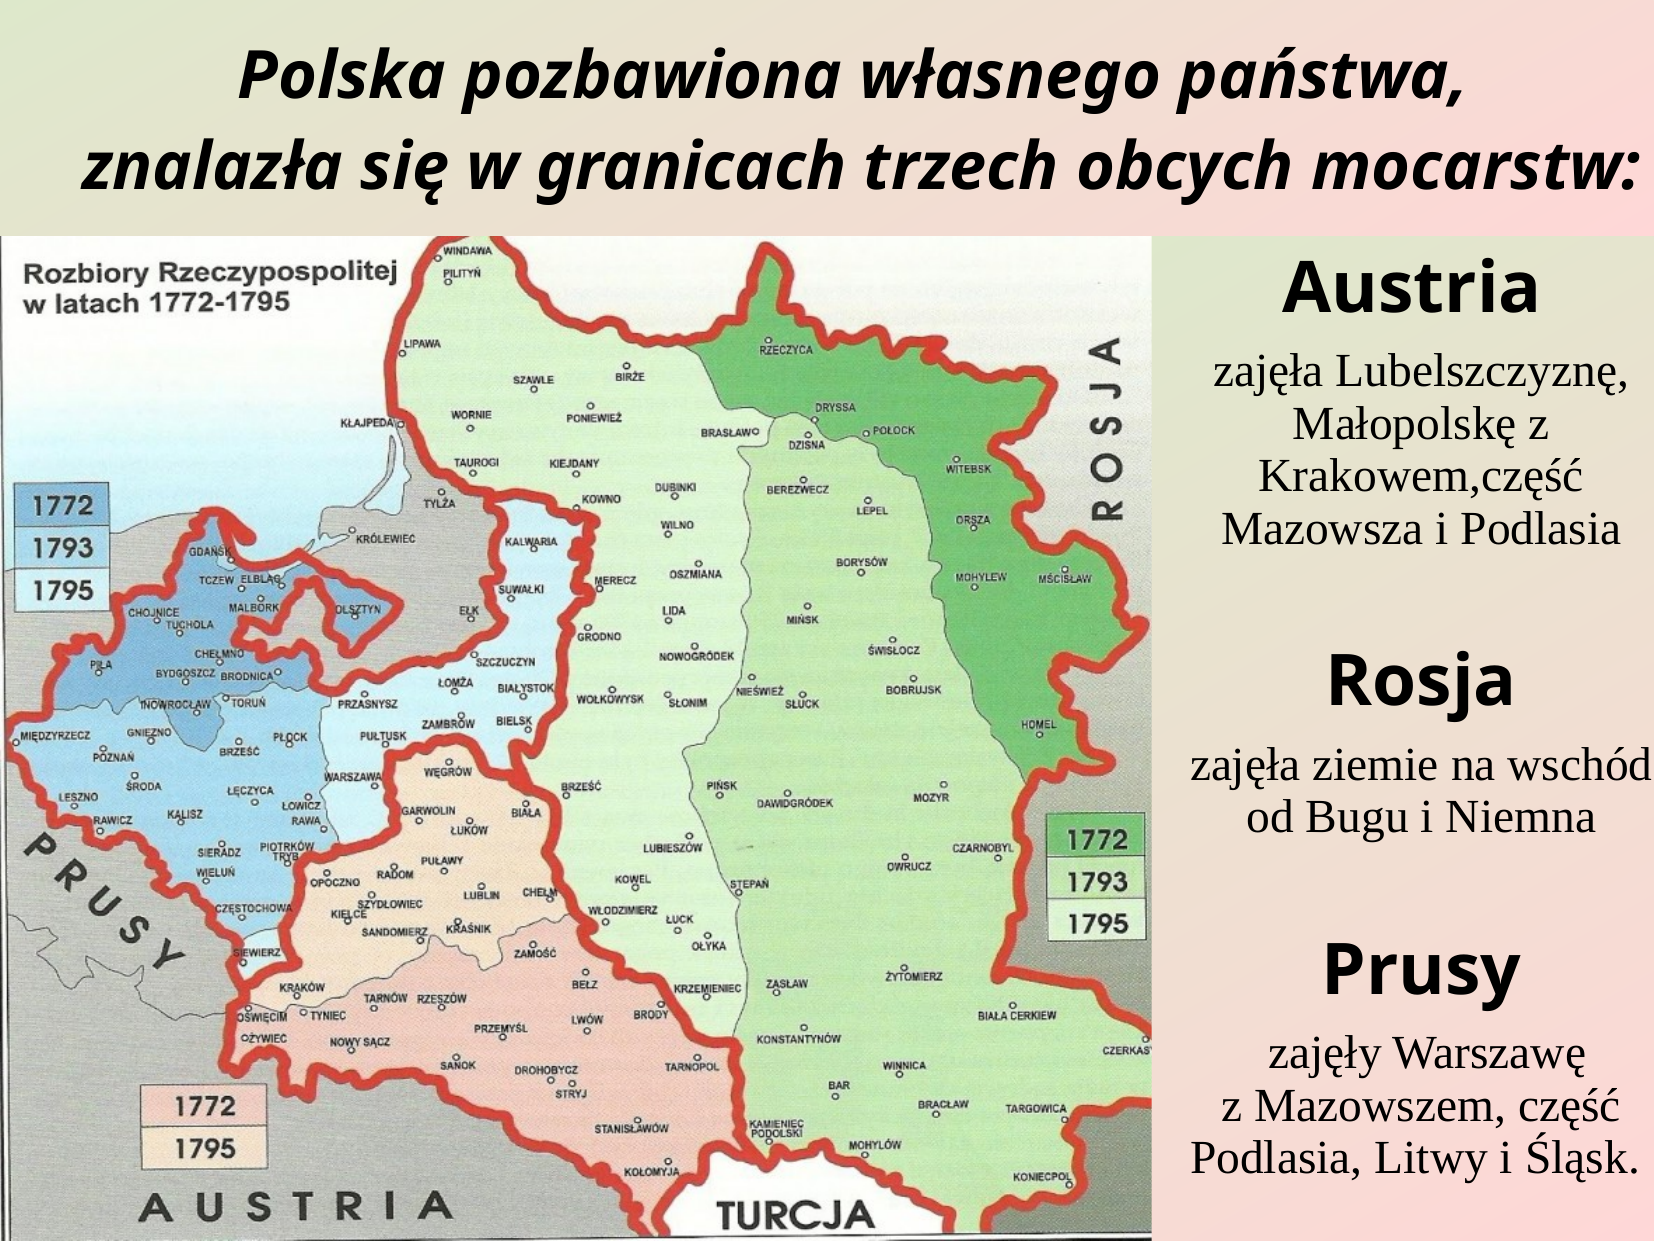

# Polska pozbawiona własnego państwa, znalazła się w granicach trzech obcych mocarstw:
Austria
zajęła Lubelszczyznę, Małopolskę z Krakowem,część Mazowsza i Podlasia
Rosja
zajęła ziemie na wschód od Bugu i Niemna
Prusy
 zajęły Warszawę z Mazowszem, część Podlasia, Litwy i Śląsk.